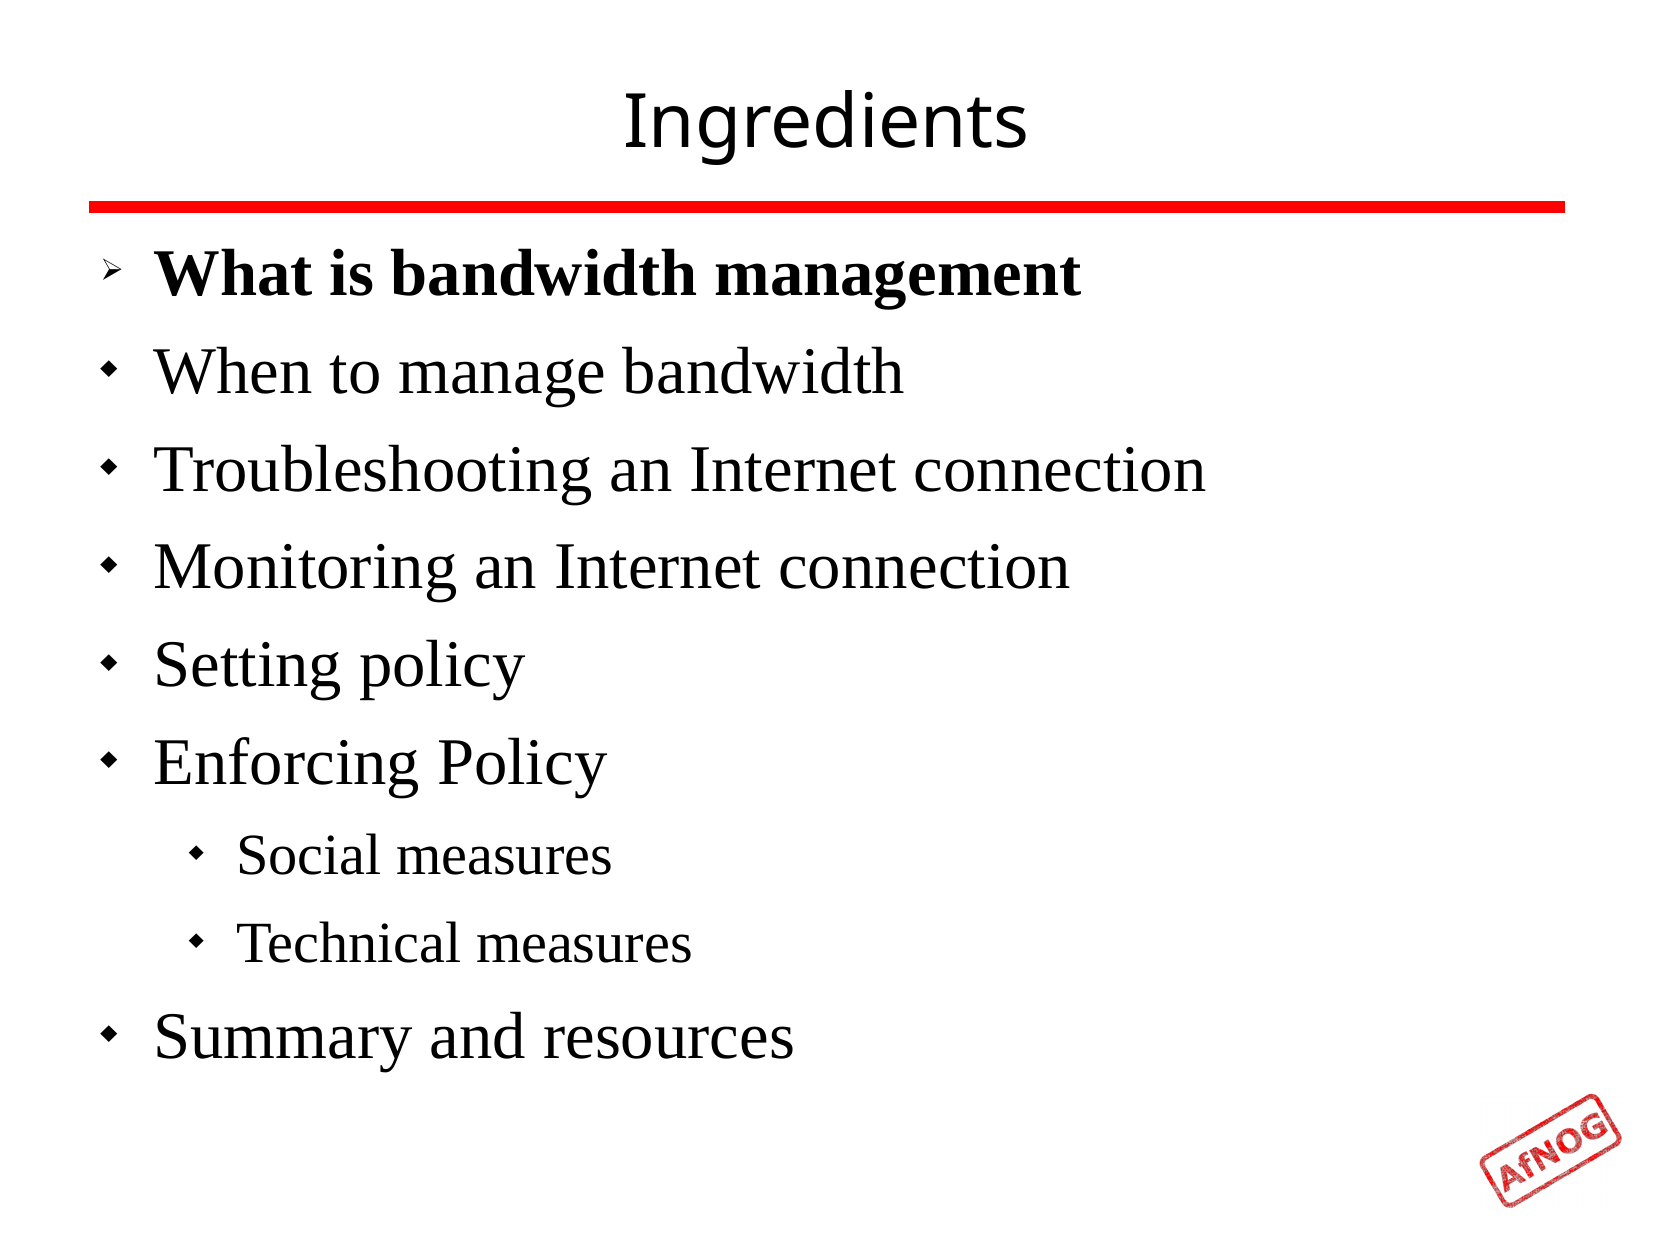

# Ingredients
What is bandwidth management
When to manage bandwidth
Troubleshooting an Internet connection
Monitoring an Internet connection
Setting policy
Enforcing Policy
Social measures
Technical measures
Summary and resources